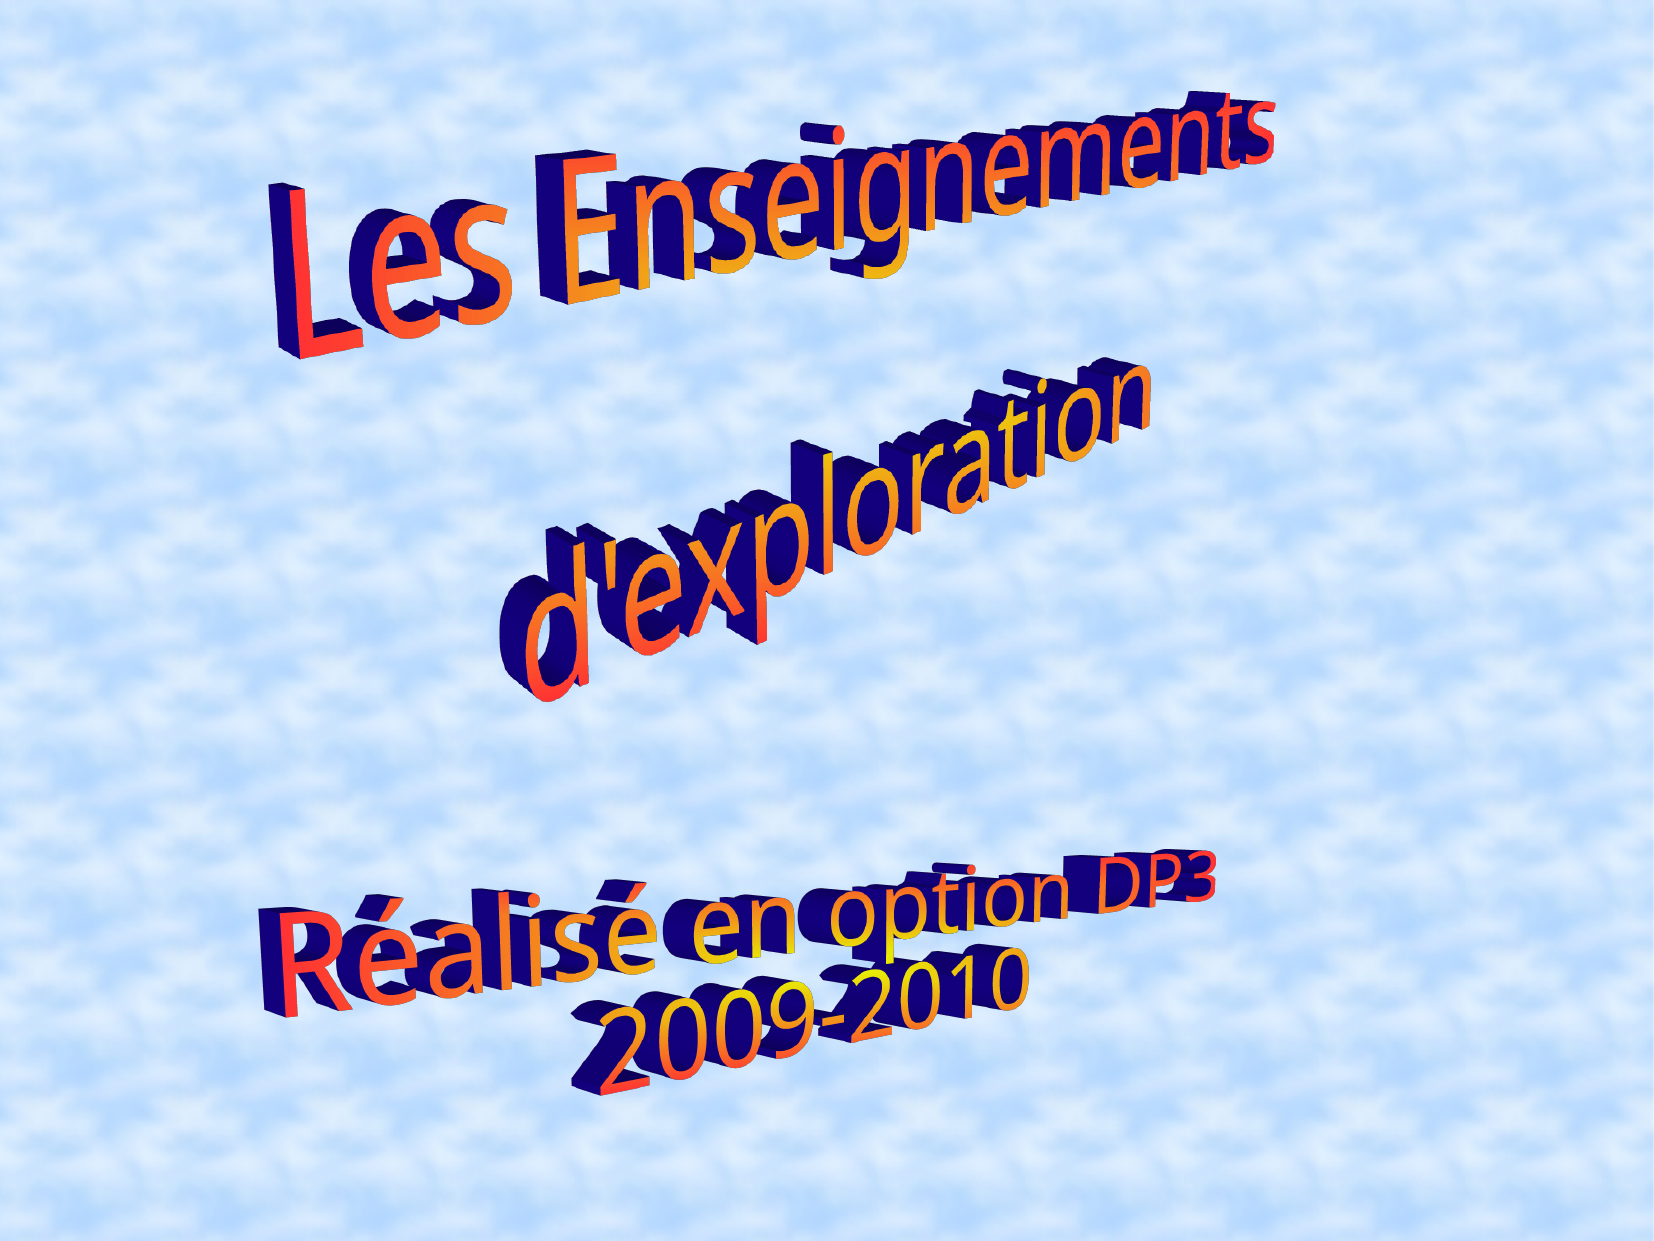

Les Enseignements
d'exploration
Réalisé en option DP3
2009-2010